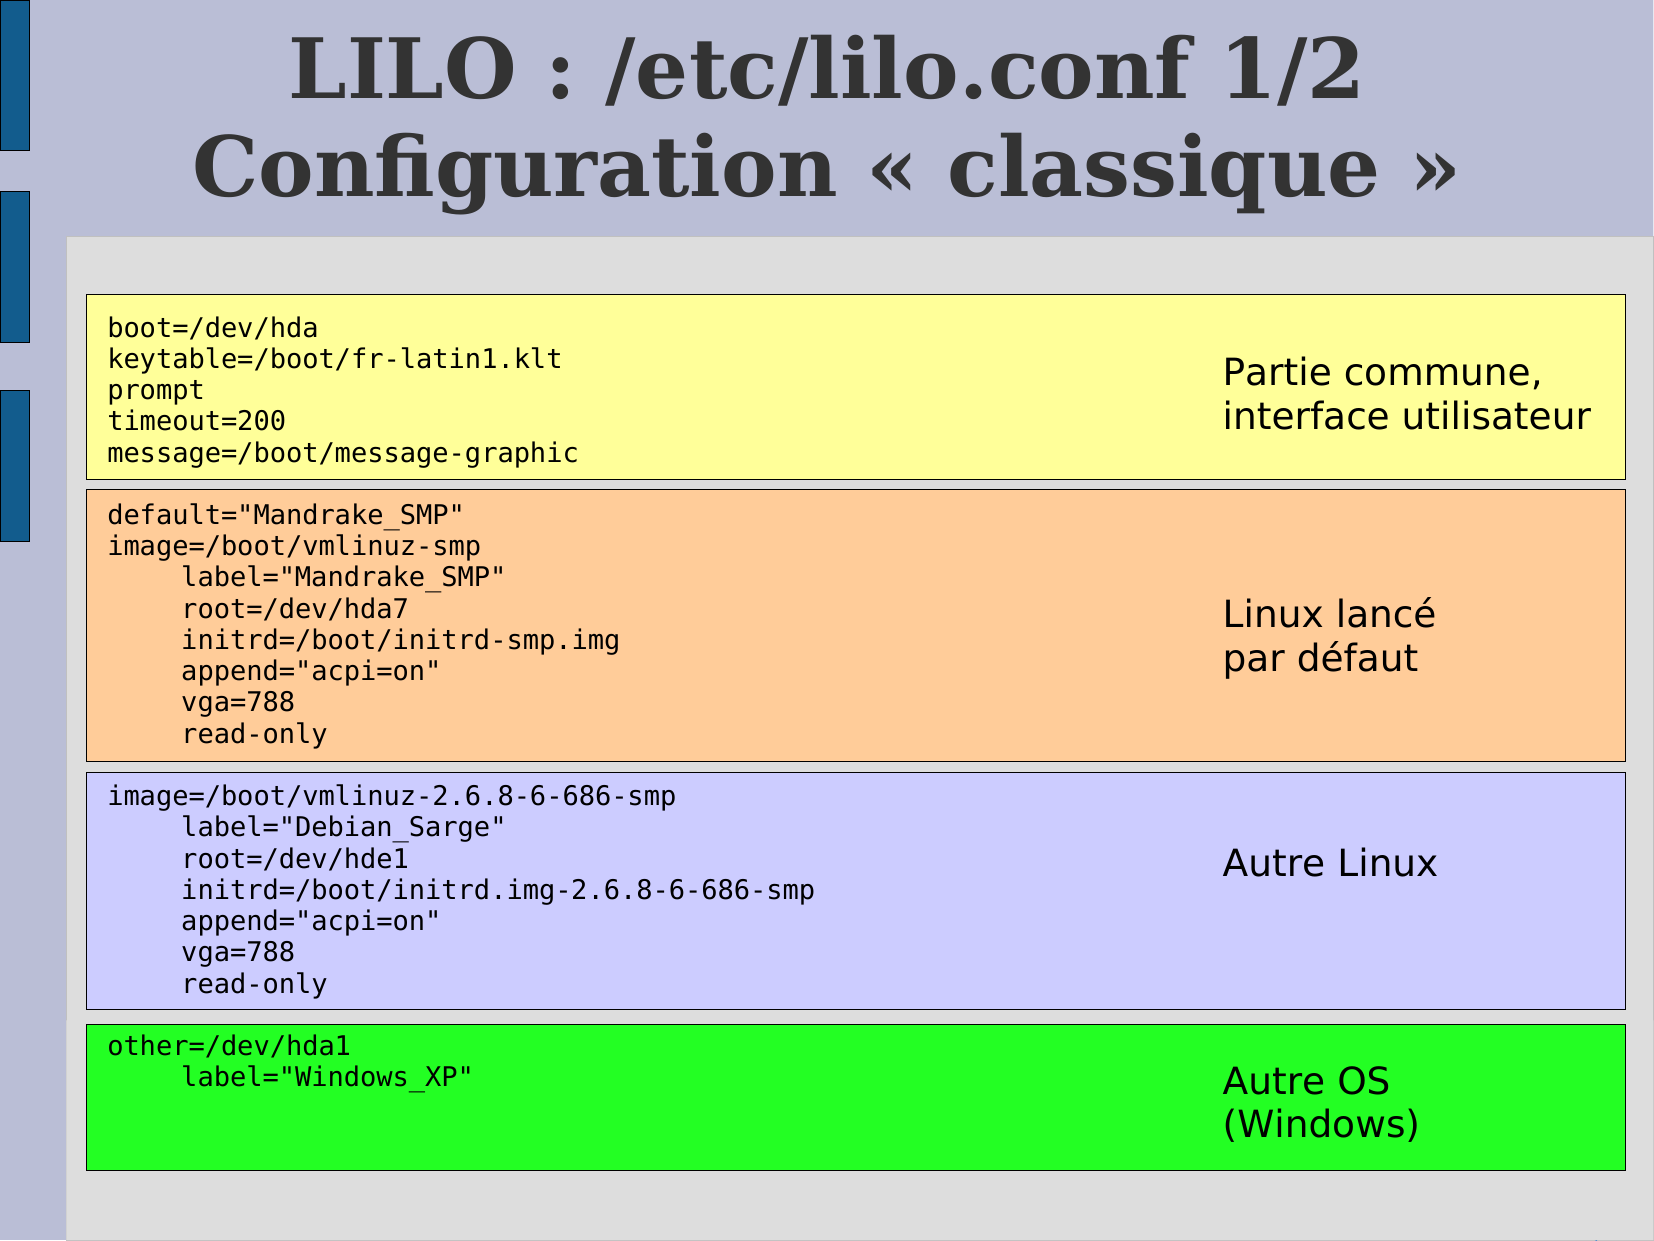

# LILO : /etc/lilo.conf 1/2 Configuration « classique »
boot=/dev/hda
keytable=/boot/fr-latin1.klt
prompt
timeout=200
message=/boot/message-graphic
default="Mandrake_SMP"
image=/boot/vmlinuz-smp
	label="Mandrake_SMP"
	root=/dev/hda7
	initrd=/boot/initrd-smp.img
	append="acpi=on"
	vga=788
	read-only
image=/boot/vmlinuz-2.6.8-6-686-smp
	label="Debian_Sarge"
	root=/dev/hde1
	initrd=/boot/initrd.img-2.6.8-6-686-smp
	append="acpi=on"
	vga=788
	read-only
other=/dev/hda1
	label="Windows_XP"
Partie commune,
interface utilisateur
Linux lancé
par défaut
Autre Linux
Autre OS
(Windows)